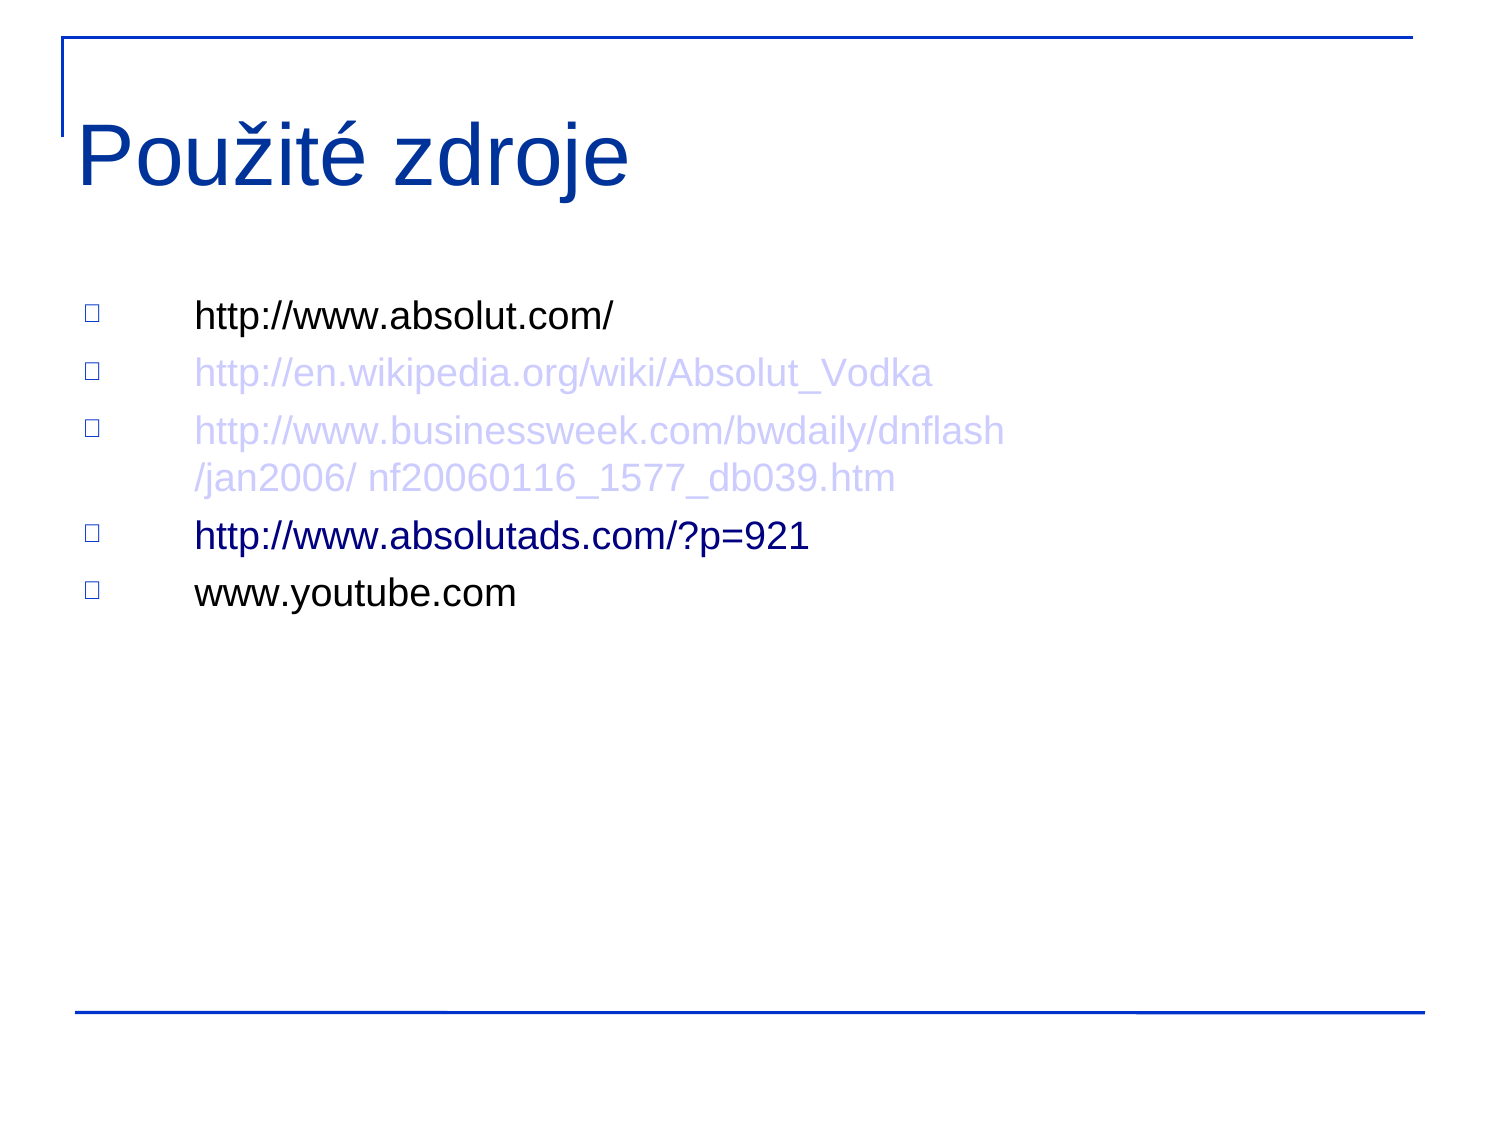

# Použité zdroje
http://www.absolut.com/
http://en.wikipedia.org/wiki/Absolut_Vodka
http://www.businessweek.com/bwdaily/dnflash/jan2006/ nf20060116_1577_db039.htm
http://www.absolutads.com/?p=921
www.youtube.com